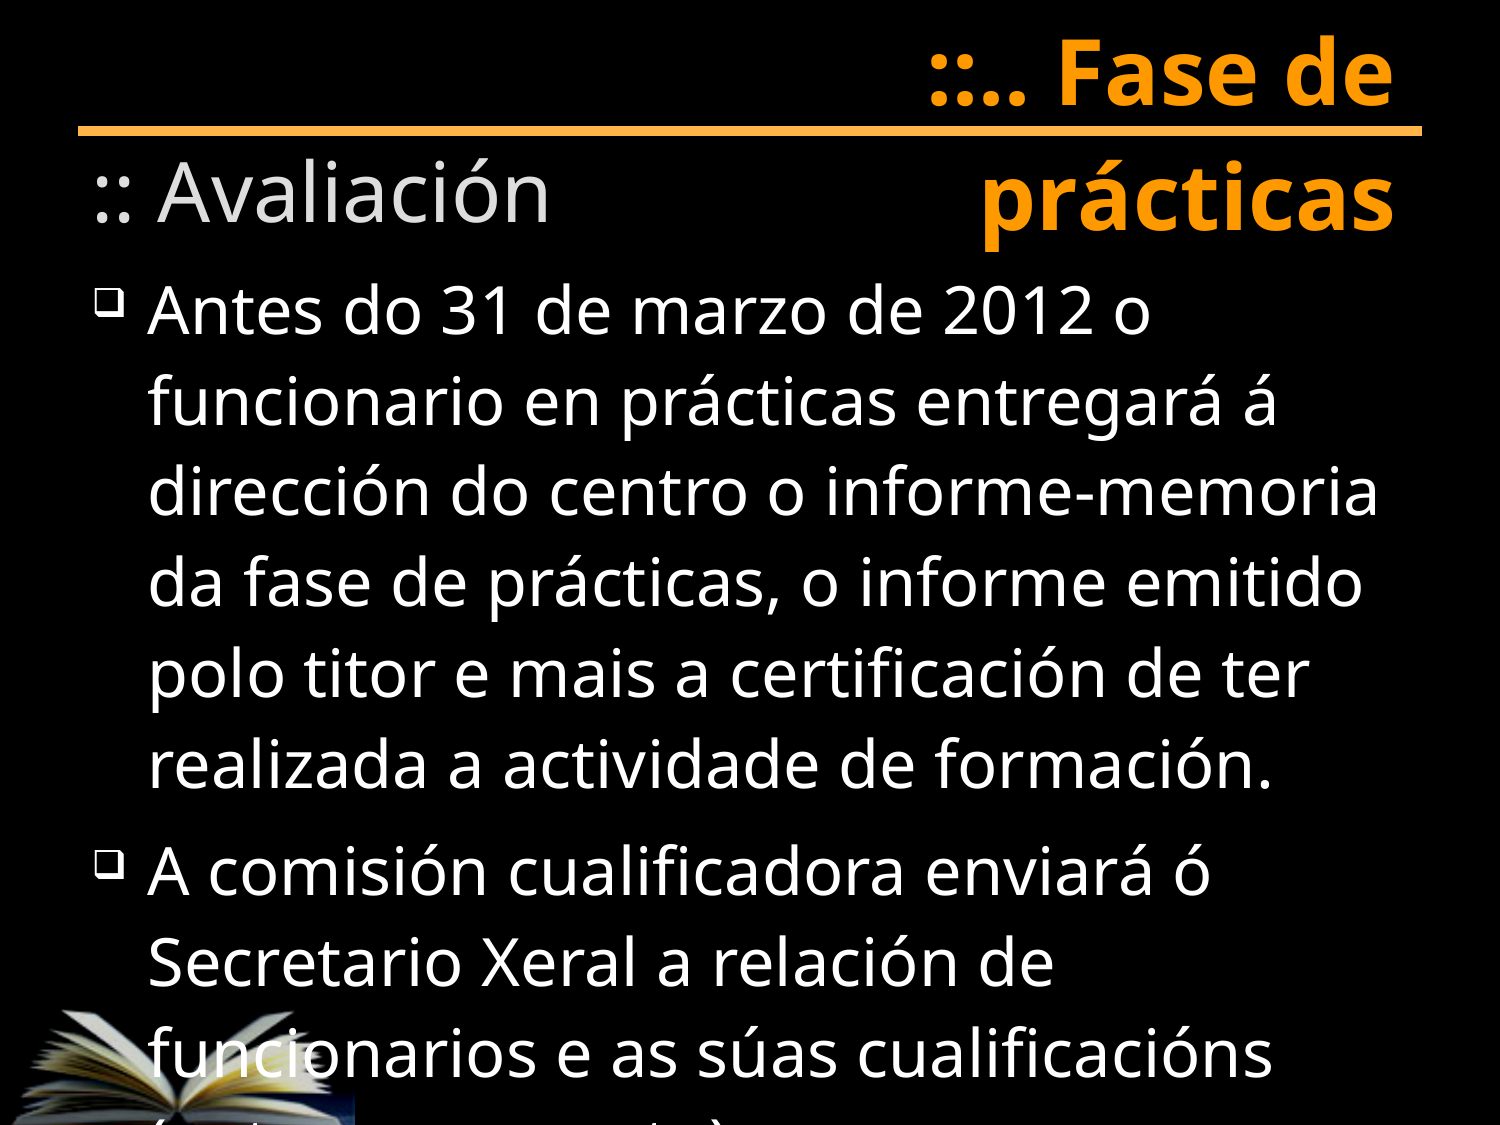

# :: Avaliación
Antes do 31 de marzo de 2012 o funcionario en prácticas entregará á dirección do centro o informe-memoria da fase de prácticas, o informe emitido polo titor e mais a certificación de ter realizada a actividade de formación.
A comisión cualificadora enviará ó Secretario Xeral a relación de funcionarios e as súas cualificacións (apto ou non apto).